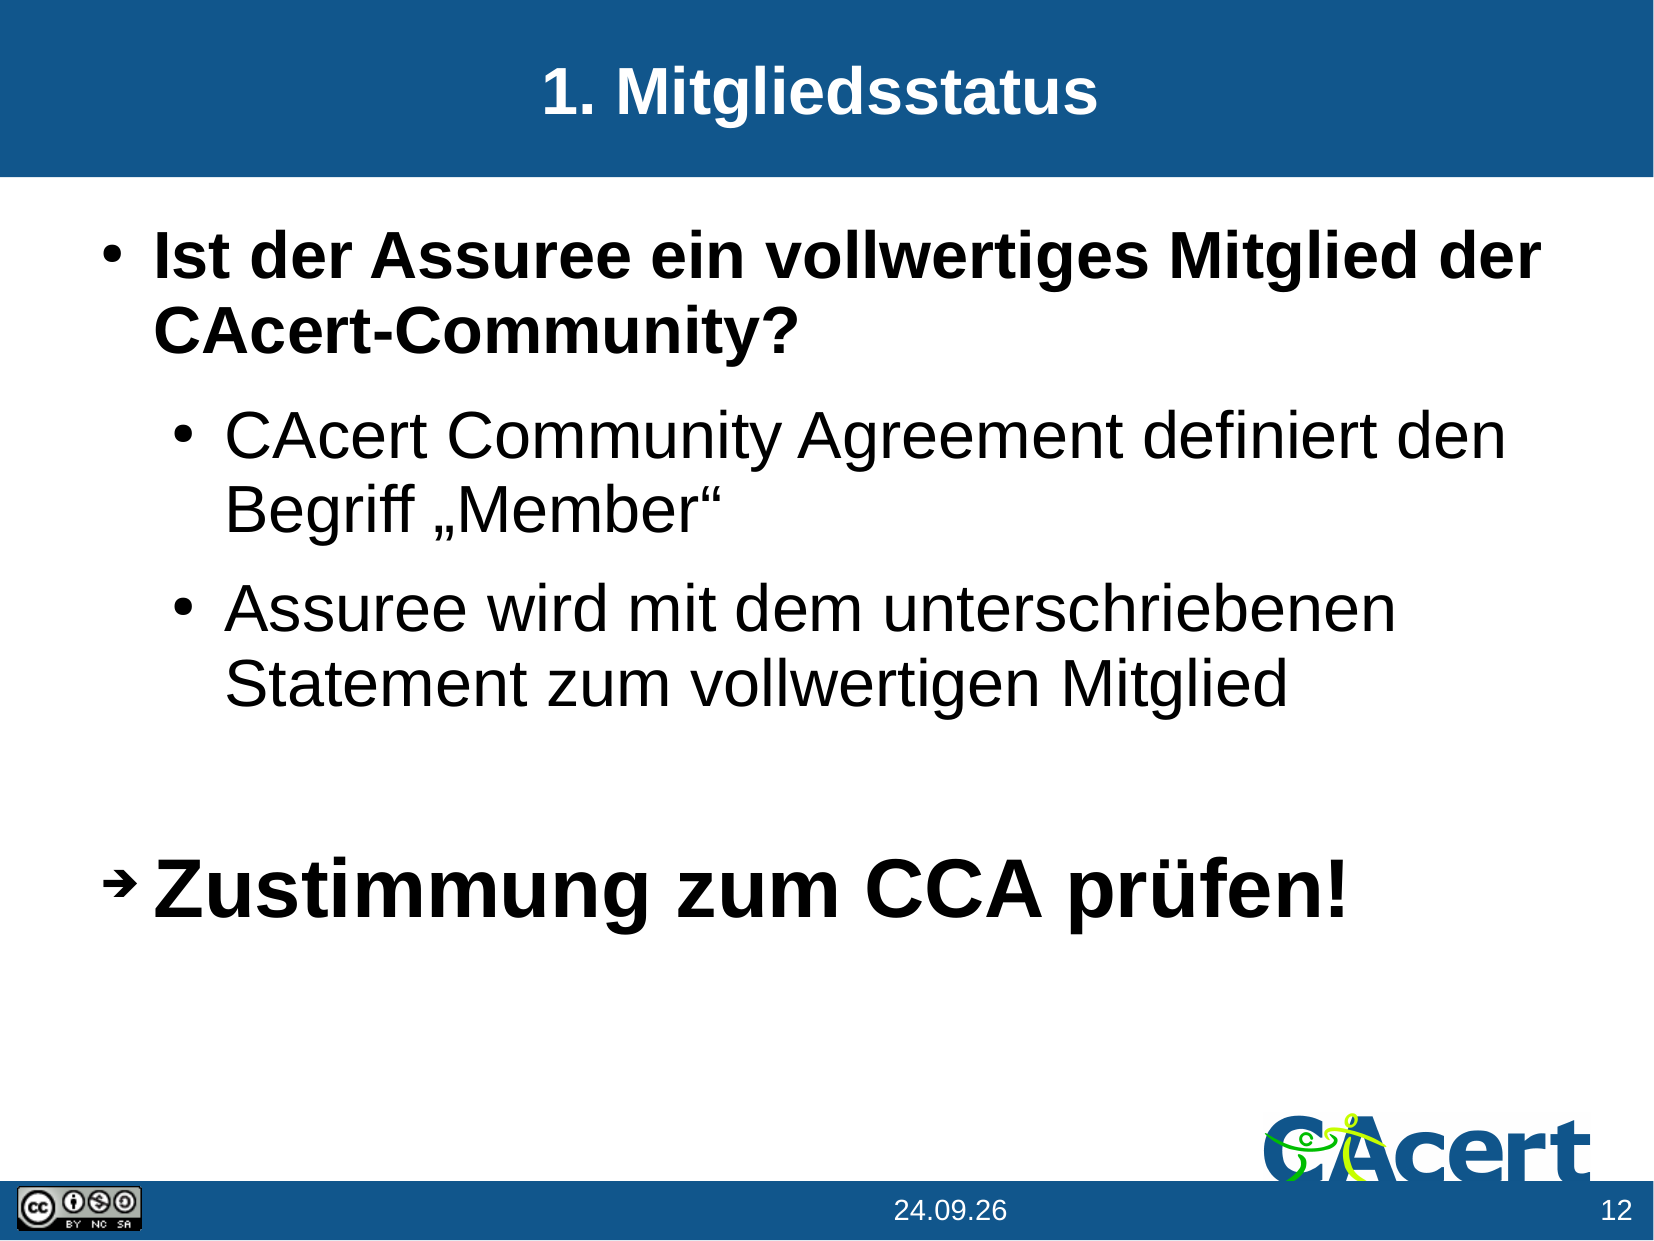

# 1. Mitgliedsstatus
Ist der Assuree ein vollwertiges Mitglied der CAcert-Community?
CAcert Community Agreement definiert den Begriff „Member“
Assuree wird mit dem unterschriebenen Statement zum vollwertigen Mitglied
Zustimmung zum CCA prüfen!